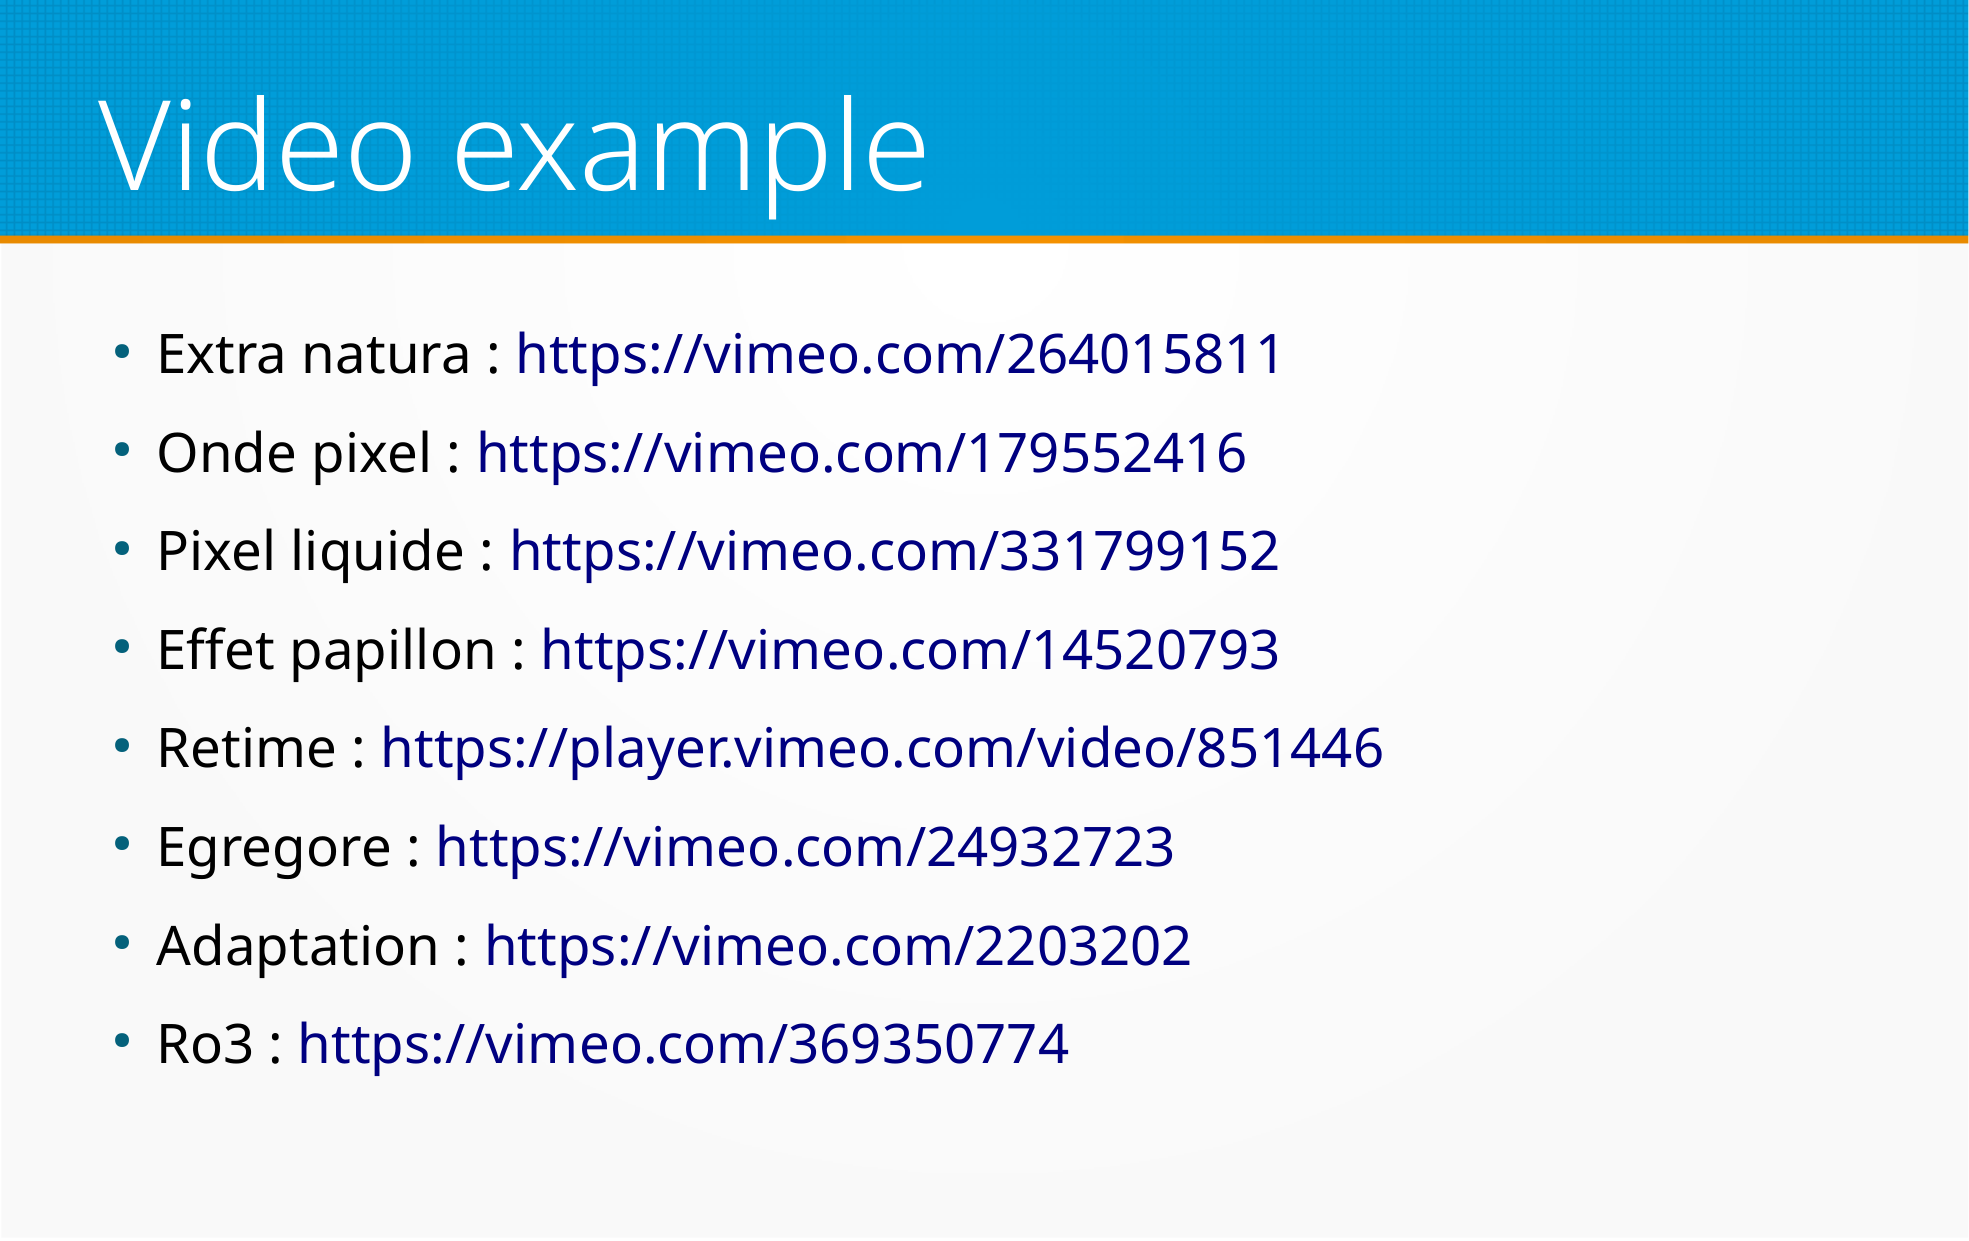

# Video example
Extra natura : https://vimeo.com/264015811
Onde pixel : https://vimeo.com/179552416
Pixel liquide : https://vimeo.com/331799152
Effet papillon : https://vimeo.com/14520793
Retime : https://player.vimeo.com/video/851446
Egregore : https://vimeo.com/24932723
Adaptation : https://vimeo.com/2203202
Ro3 : https://vimeo.com/369350774